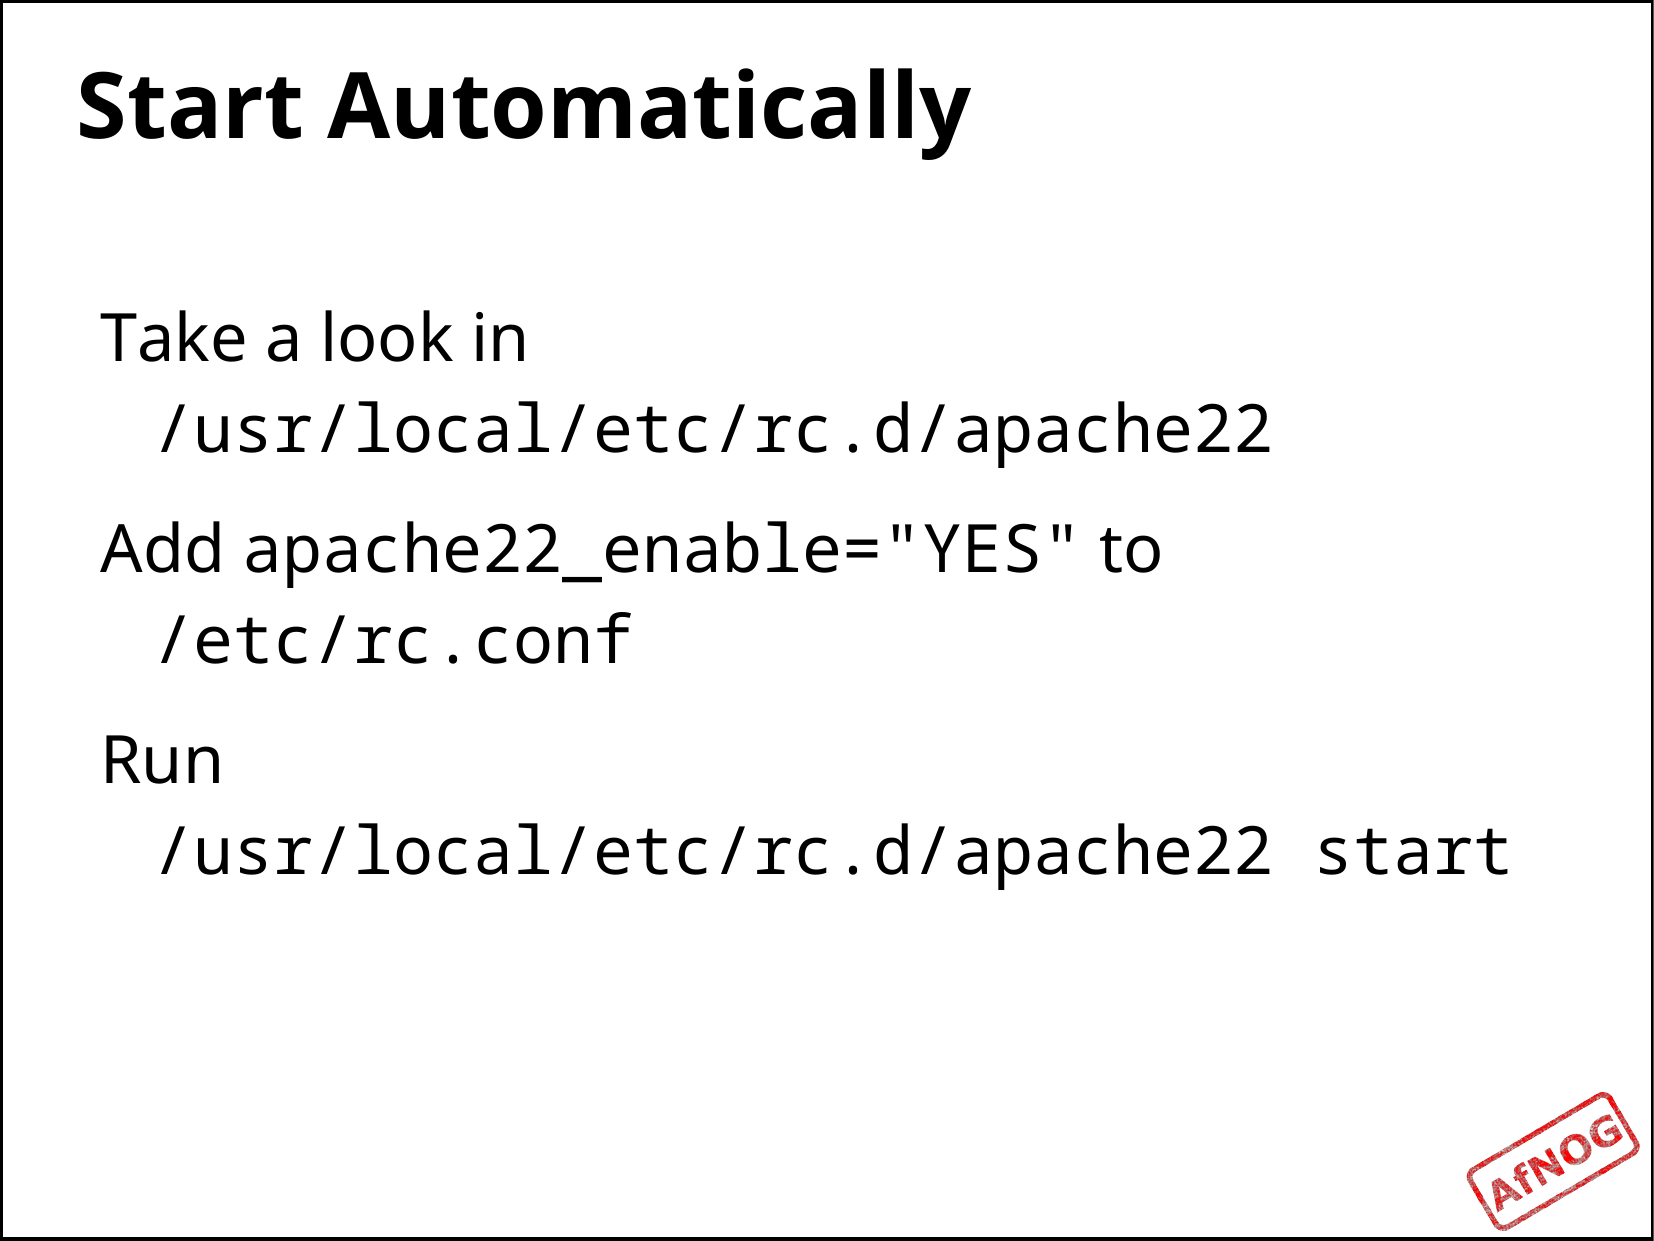

# Start Automatically
Take a look in
/usr/local/etc/rc.d/apache22
Add apache22_enable="YES" to /etc/rc.conf
Run
/usr/local/etc/rc.d/apache22 start